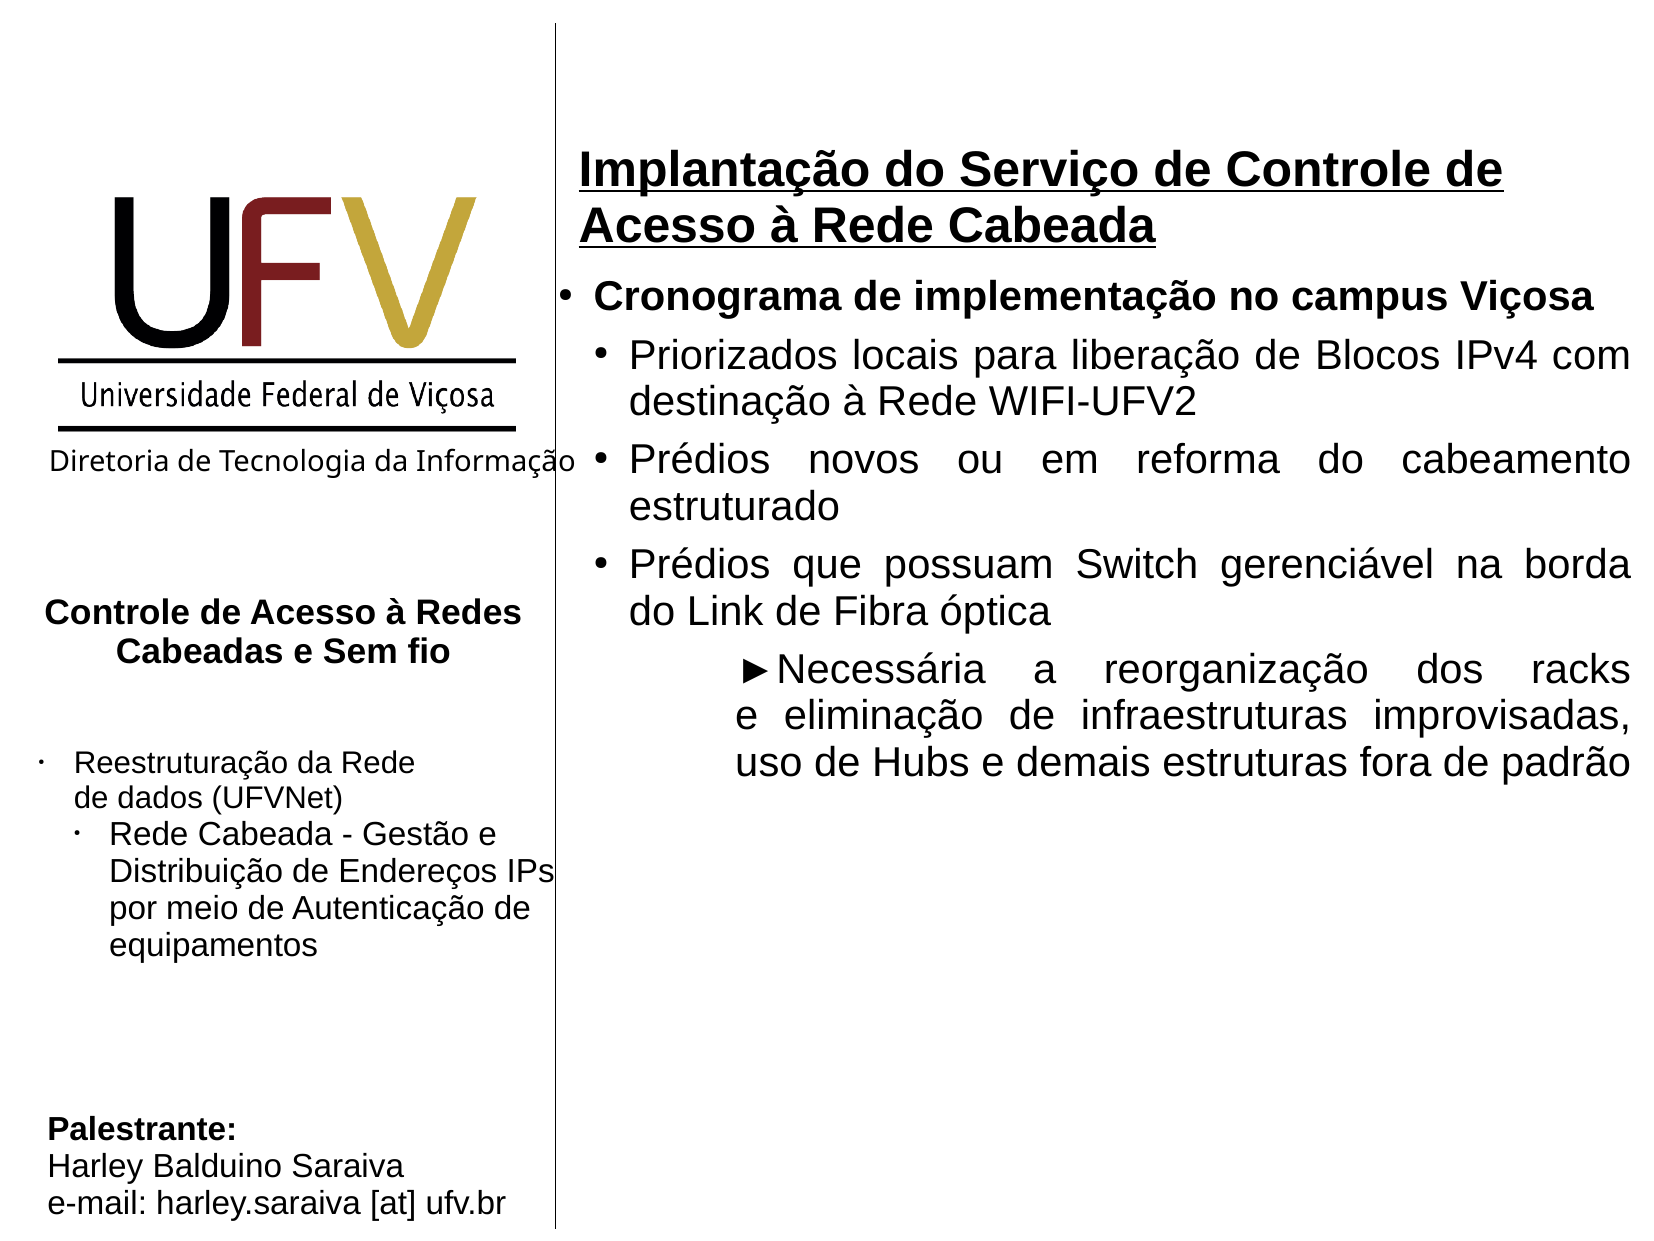

Implantação do Serviço de Controle de Acesso à Rede Cabeada
Cronograma de implementação no campus Viçosa
Priorizados locais para liberação de Blocos IPv4 com
destinação à Rede WIFI-UFV2
Prédios novos ou em reforma do cabeamento
estruturado
Prédios que possuam Switch gerenciável na borda
do Link de Fibra óptica
►Necessária a reorganização dos racks
e eliminação de infraestruturas improvisadas,
uso de Hubs e demais estruturas fora de padrão
Diretoria de Tecnologia da Informação
# Controle de Acesso à Redes Cabeadas e Sem fio
Reestruturação da Rede
de dados (UFVNet)
Rede Cabeada - Gestão e
Distribuição de Endereços IPs
por meio de Autenticação de
equipamentos
Palestrante:
Harley Balduino Saraiva
e-mail: harley.saraiva [at] ufv.br